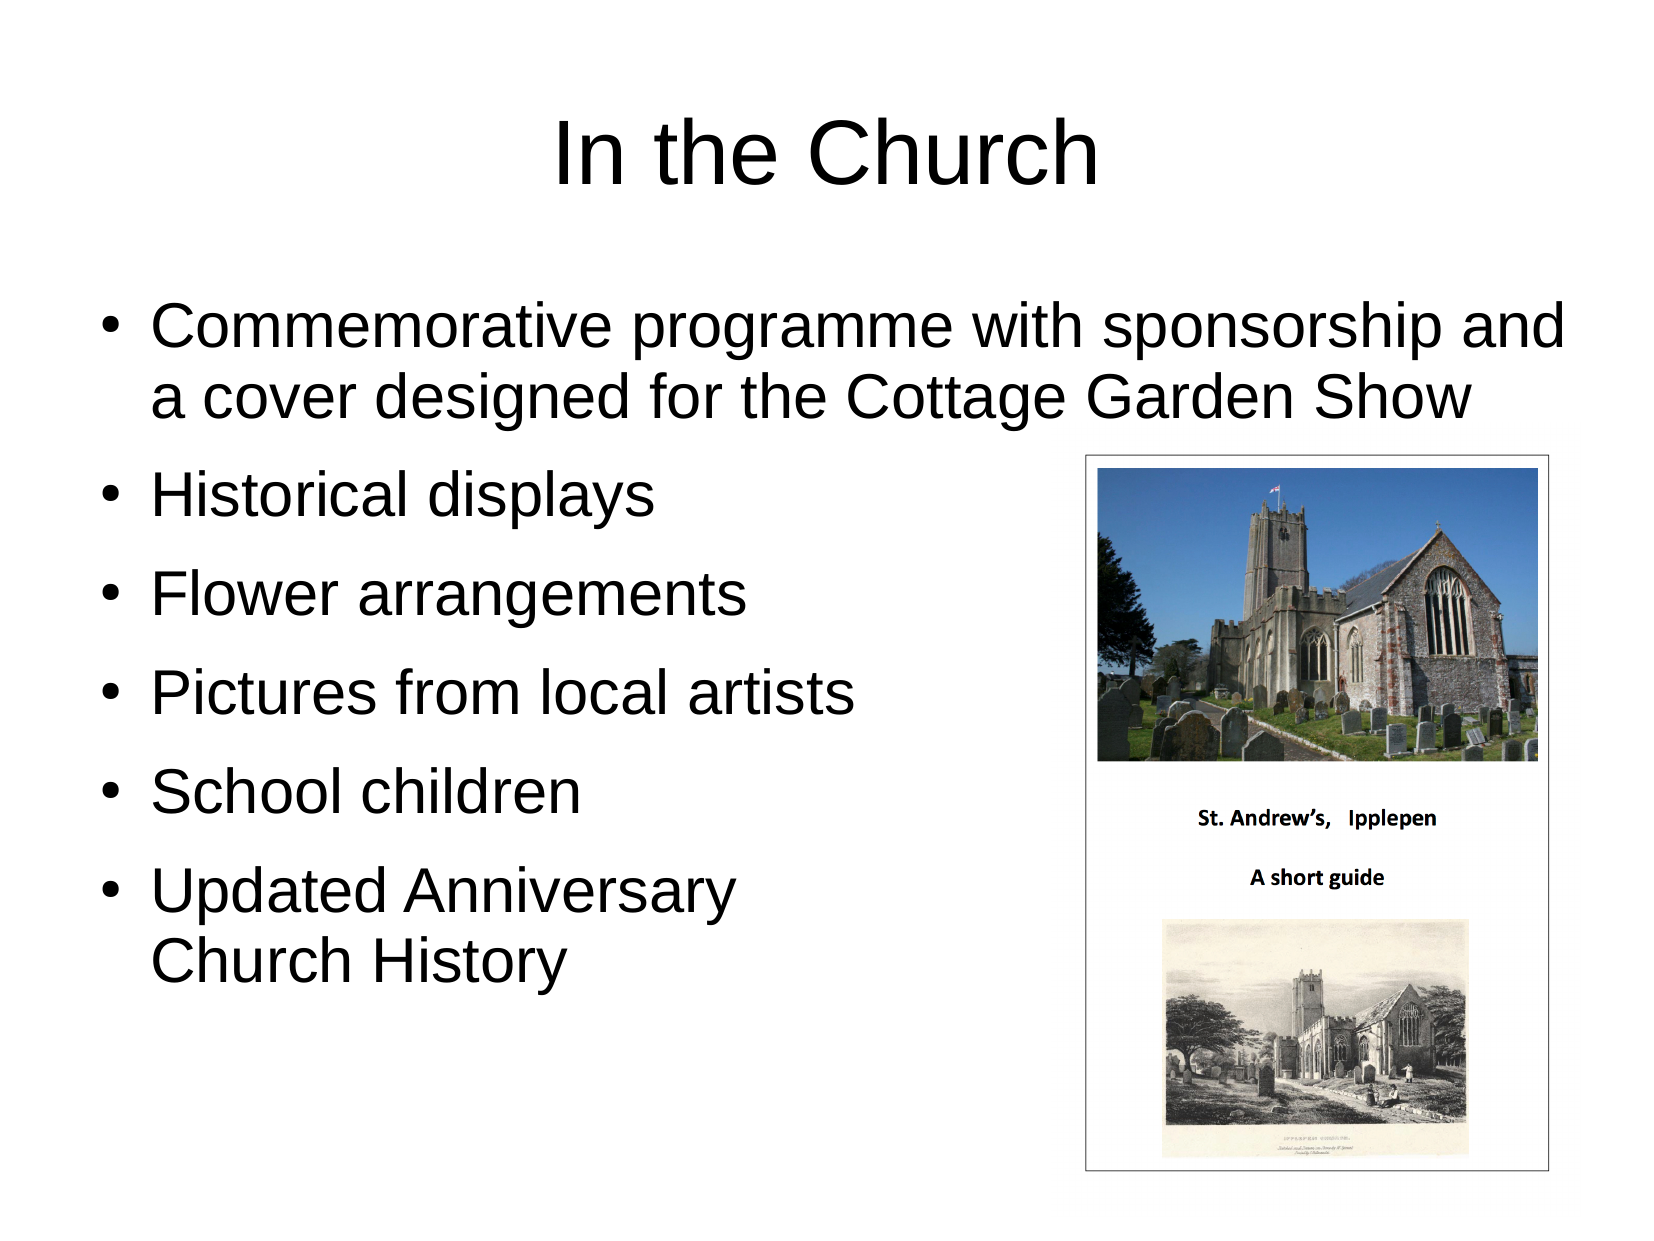

# In the Church
Commemorative programme with sponsorship and a cover designed for the Cottage Garden Show
Historical displays
Flower arrangements
Pictures from local artists
School children
Updated Anniversary
Church History